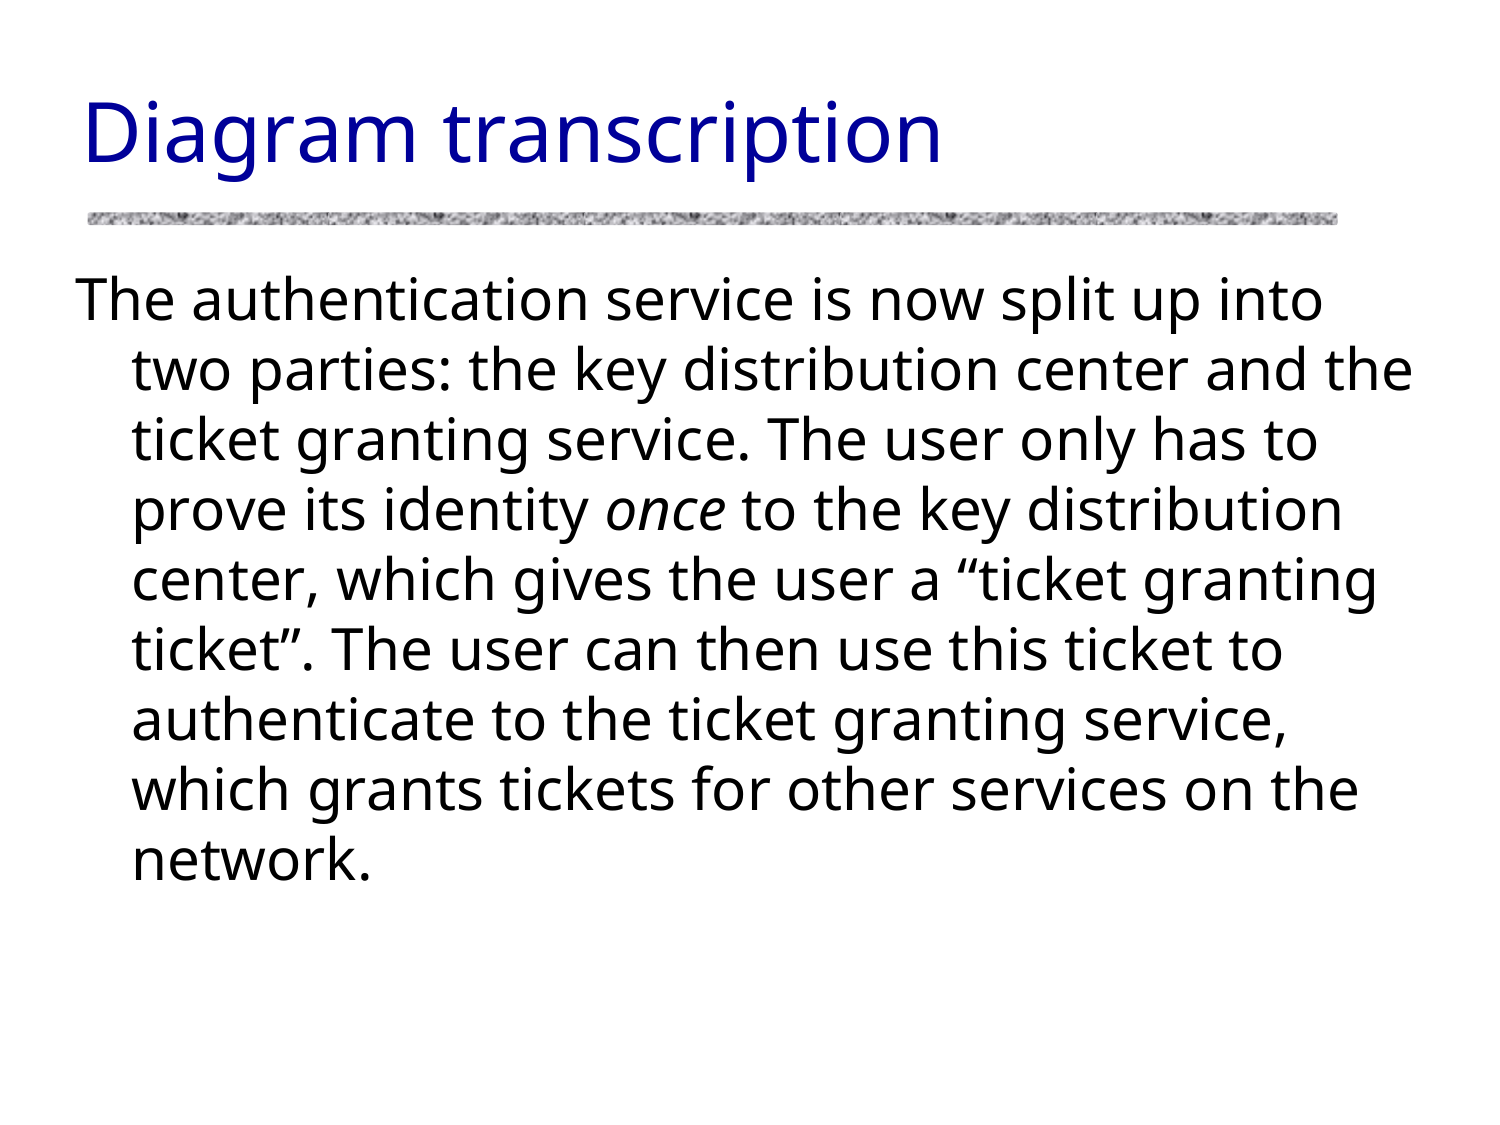

# Diagram transcription
The authentication service is now split up into two parties: the key distribution center and the ticket granting service. The user only has to prove its identity once to the key distribution center, which gives the user a “ticket granting ticket”. The user can then use this ticket to authenticate to the ticket granting service, which grants tickets for other services on the network.